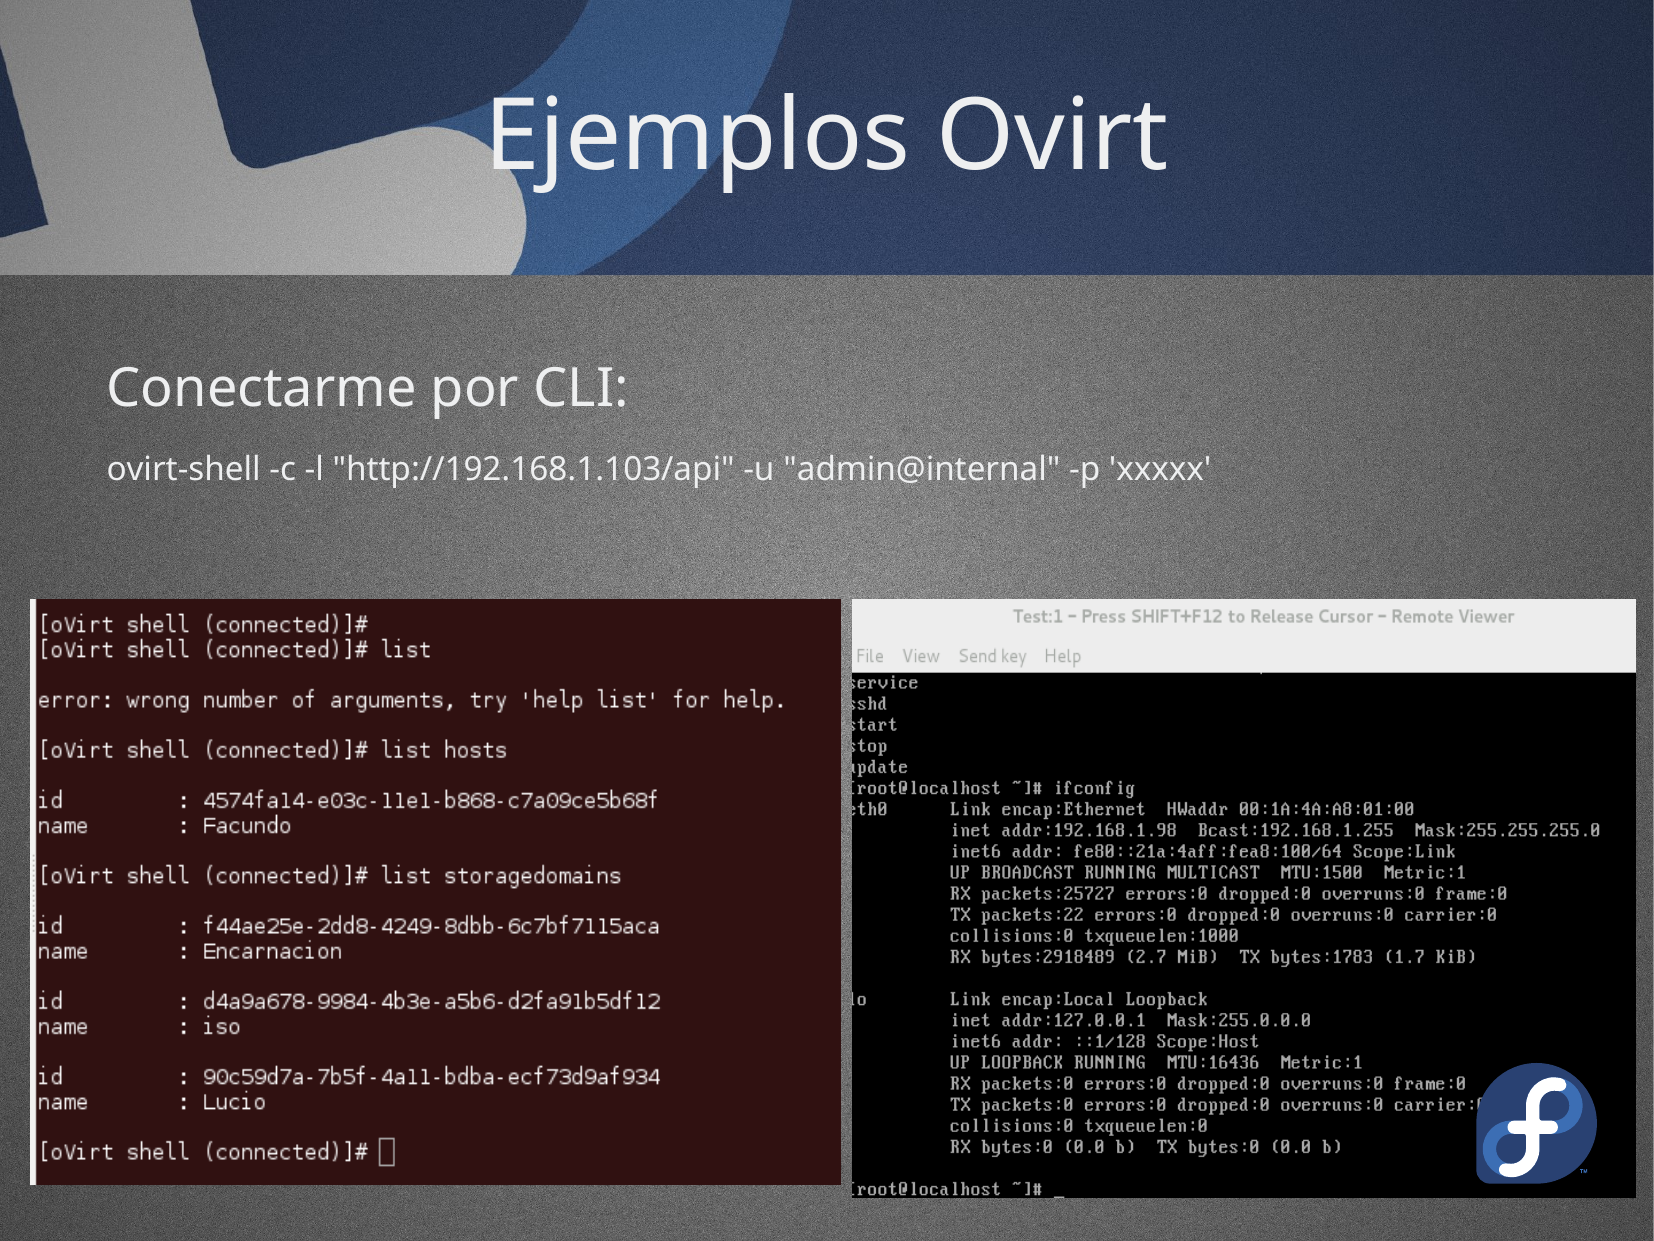

Ejemplos Ovirt
Conectarme por CLI:
ovirt-shell -c -l "http://192.168.1.103/api" -u "admin@internal" -p 'xxxxx'